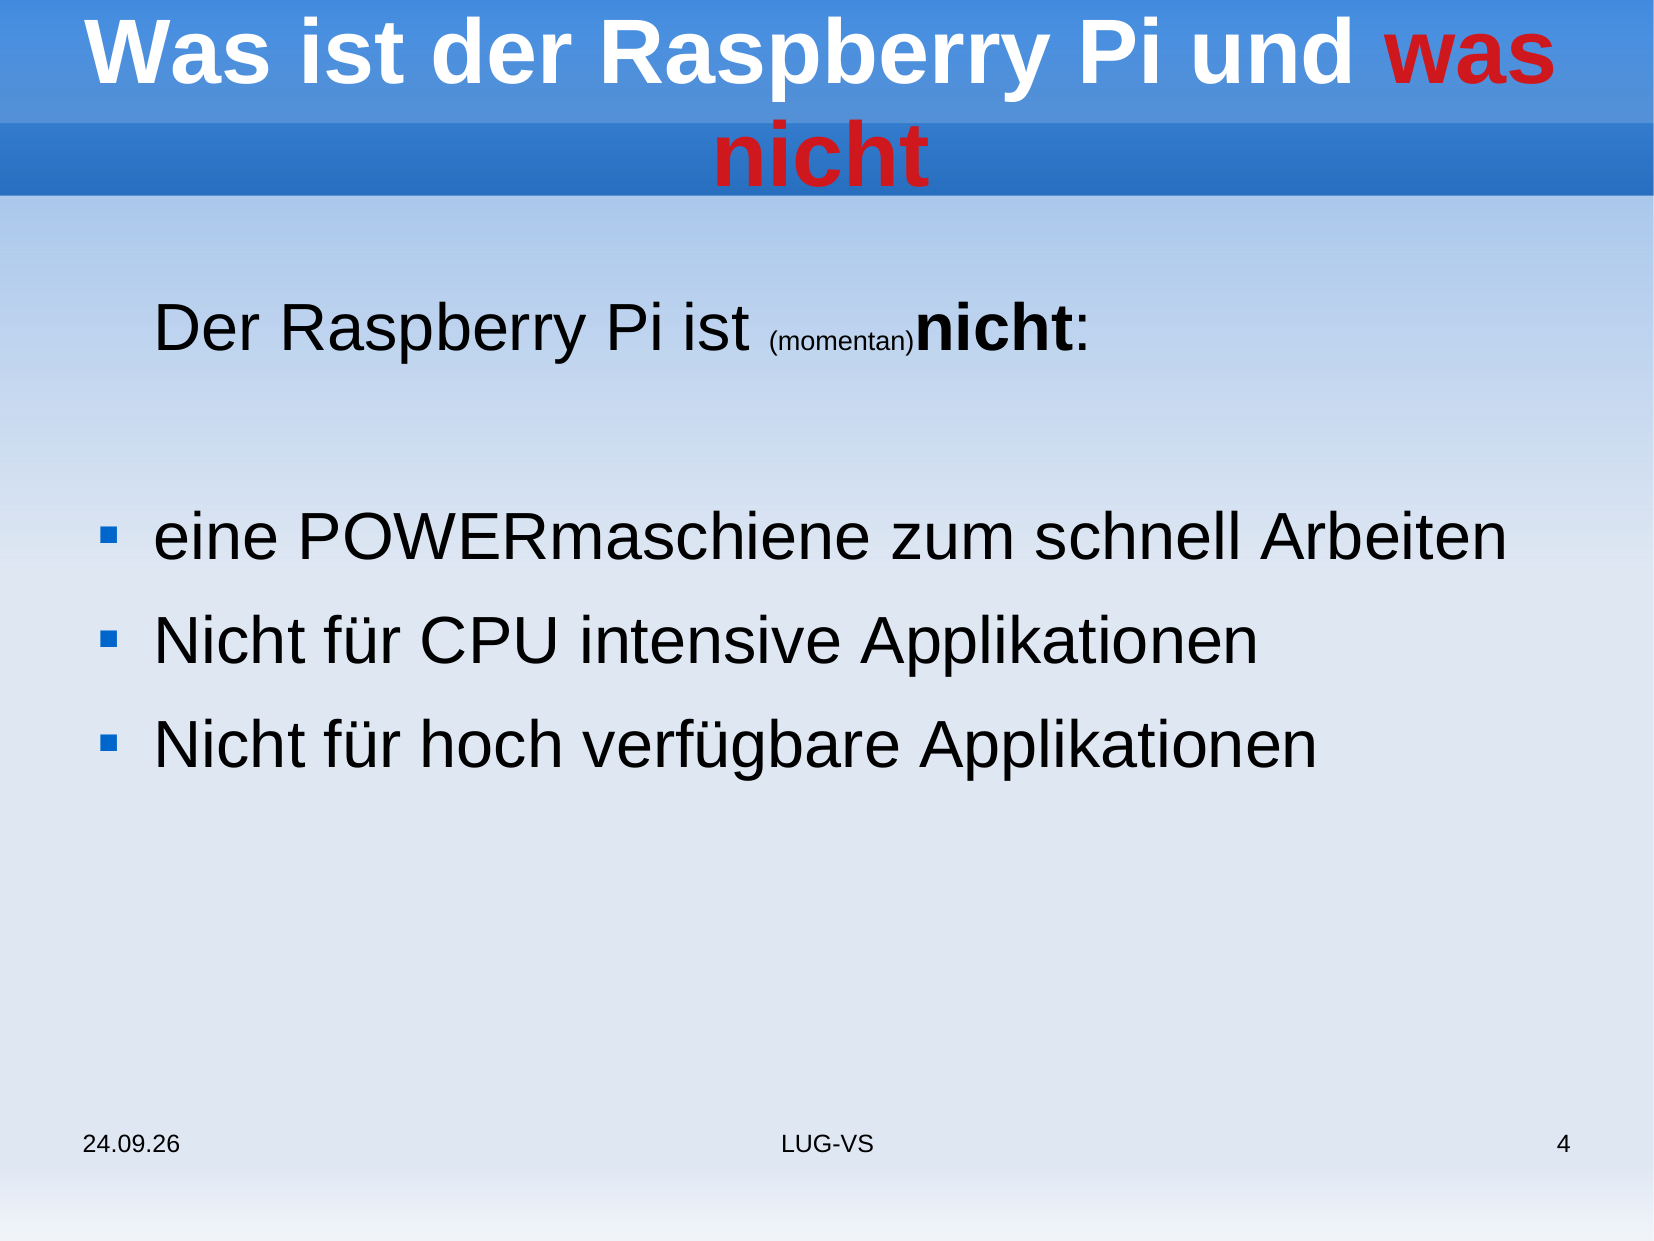

# Was ist der Raspberry Pi und was nicht
Der Raspberry Pi ist (momentan)nicht:
eine POWERmaschiene zum schnell Arbeiten
Nicht für CPU intensive Applikationen
Nicht für hoch verfügbare Applikationen
LUG-VS
4